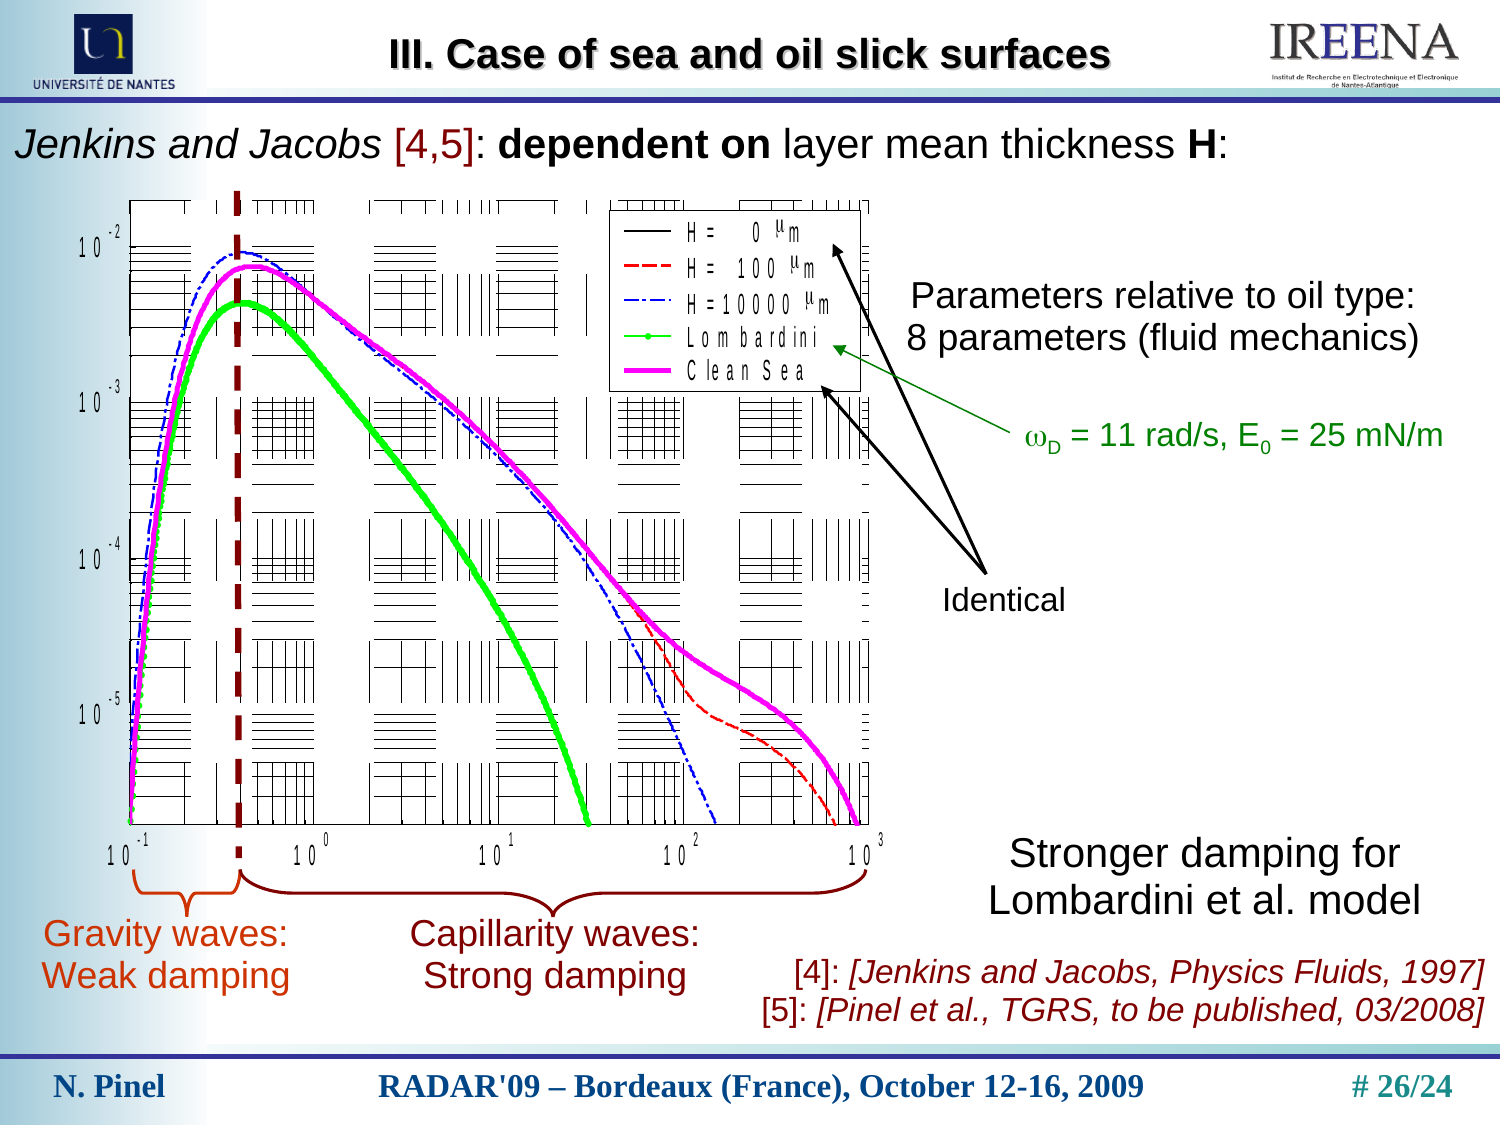

III. Case of sea and oil slick surfaces
# Jenkins and Jacobs [4,5]: dependent on layer mean thickness H:
Parameters relative to oil type:
8 parameters (fluid mechanics)
D = 11 rad/s, E0 = 25 mN/m
Identical
Stronger damping for
Lombardini et al. model
Gravity waves:
Weak damping
Capillarity waves:
Strong damping
[4]: [Jenkins and Jacobs, Physics Fluids, 1997]
[5]: [Pinel et al., TGRS, to be published, 03/2008]